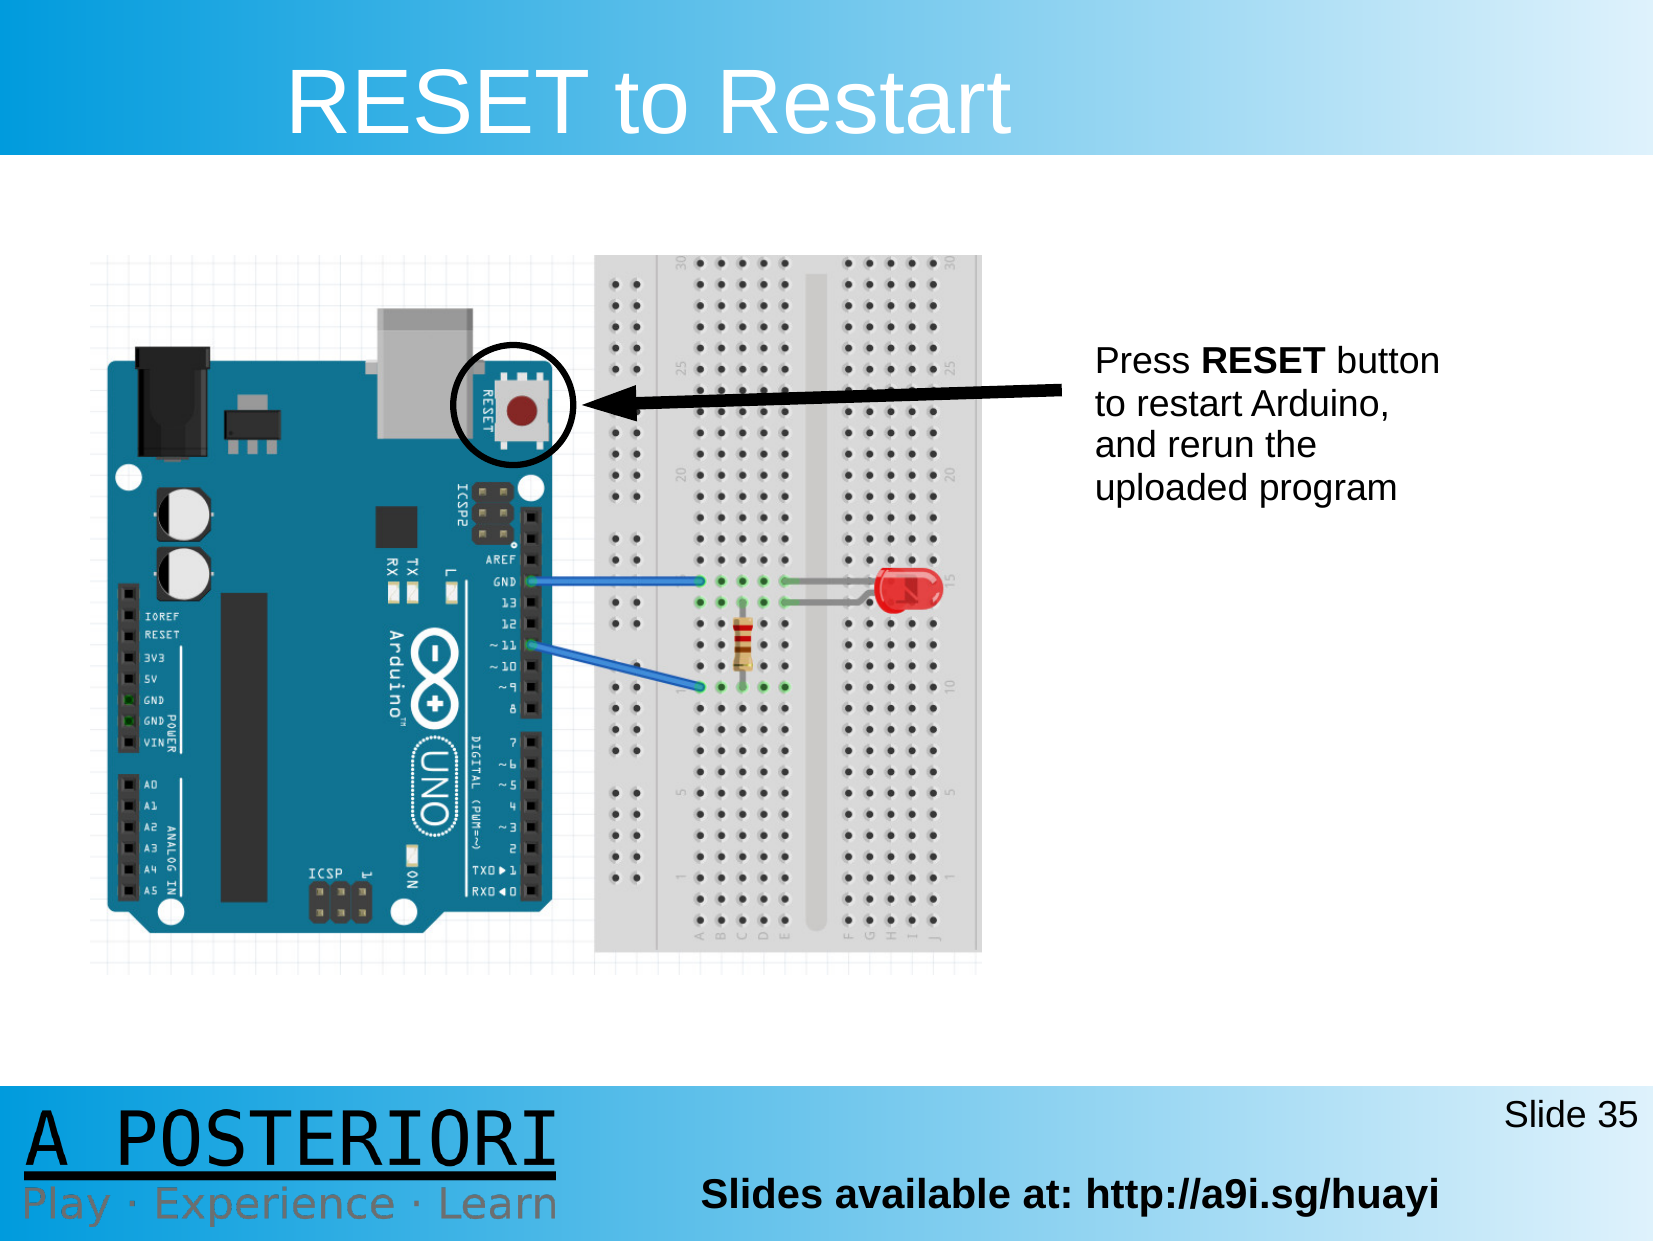

# RESET to Restart
Press RESET button to restart Arduino, and rerun the uploaded program